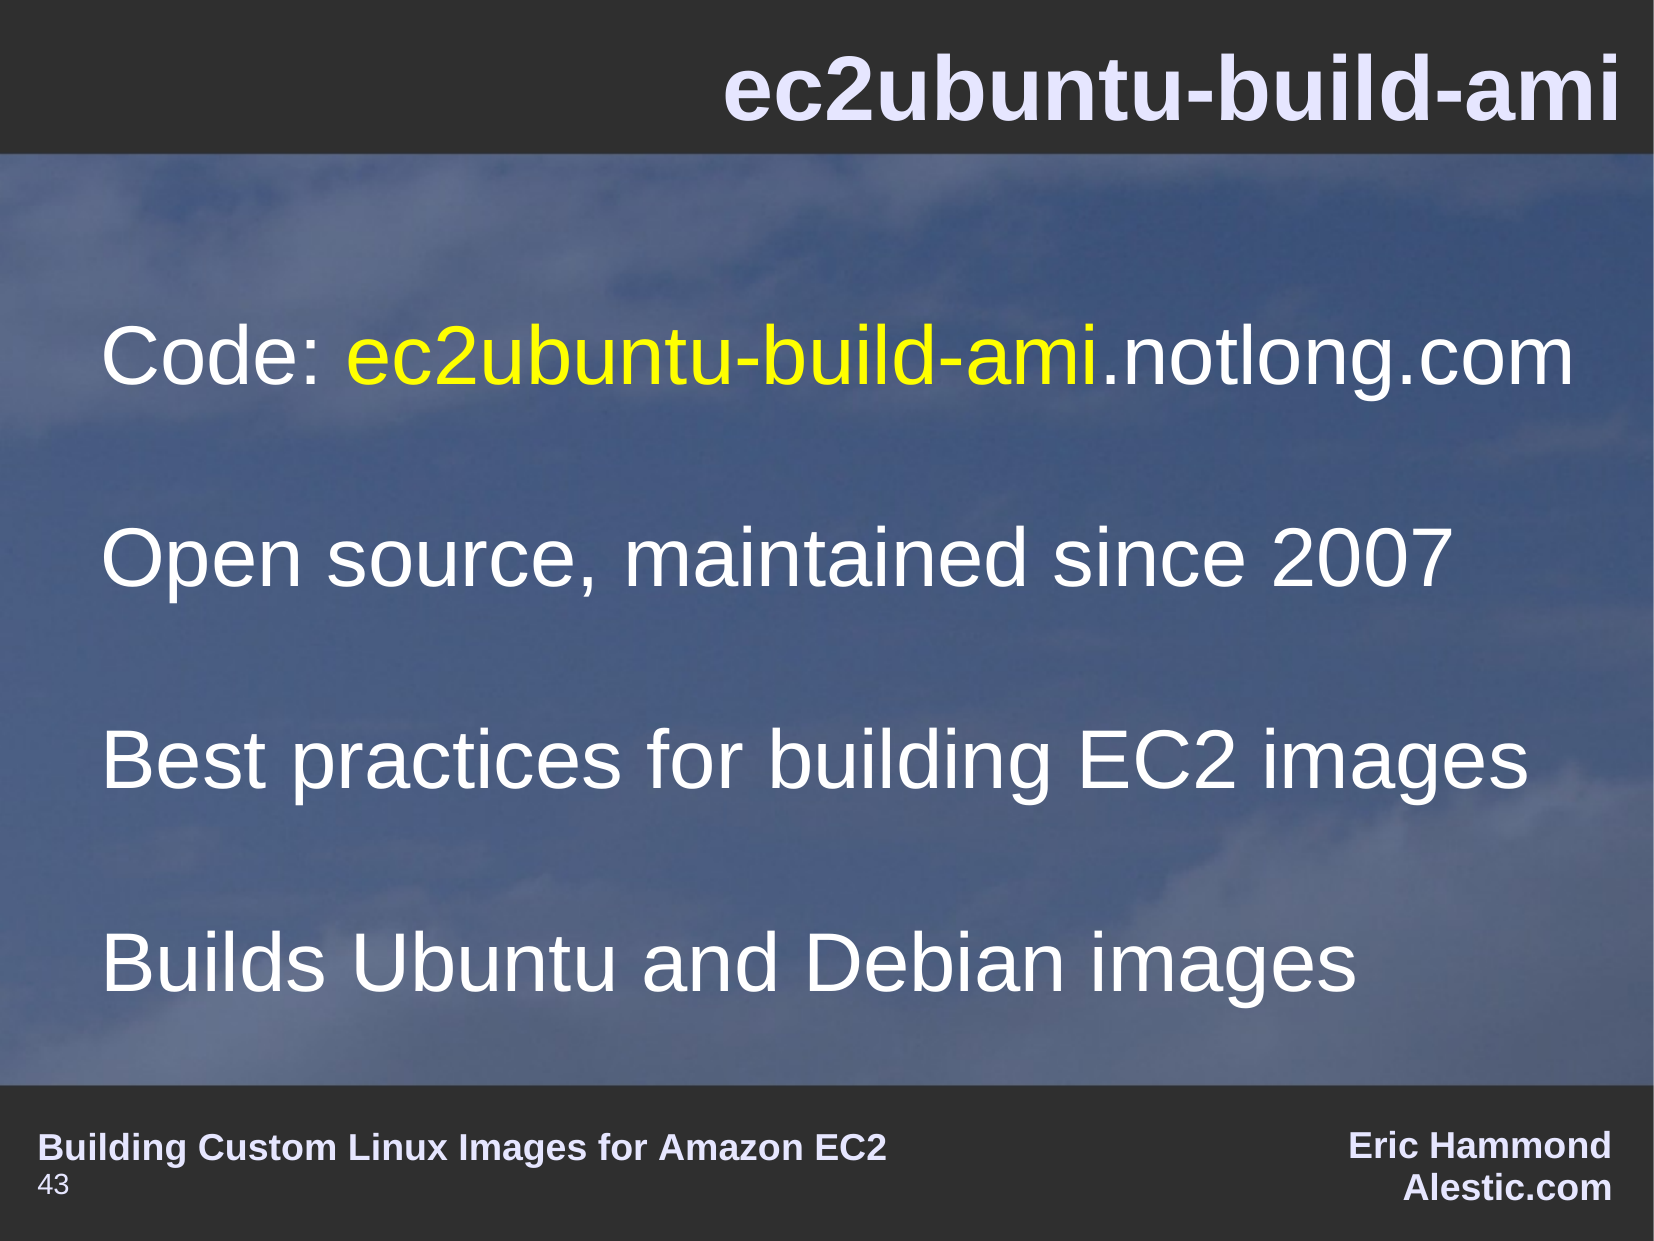

# ec2ubuntu-build-ami
Code: ec2ubuntu-build-ami.notlong.com
Open source, maintained since 2007
Best practices for building EC2 images
Builds Ubuntu and Debian images
43
Eric Hammond
Alestic.com